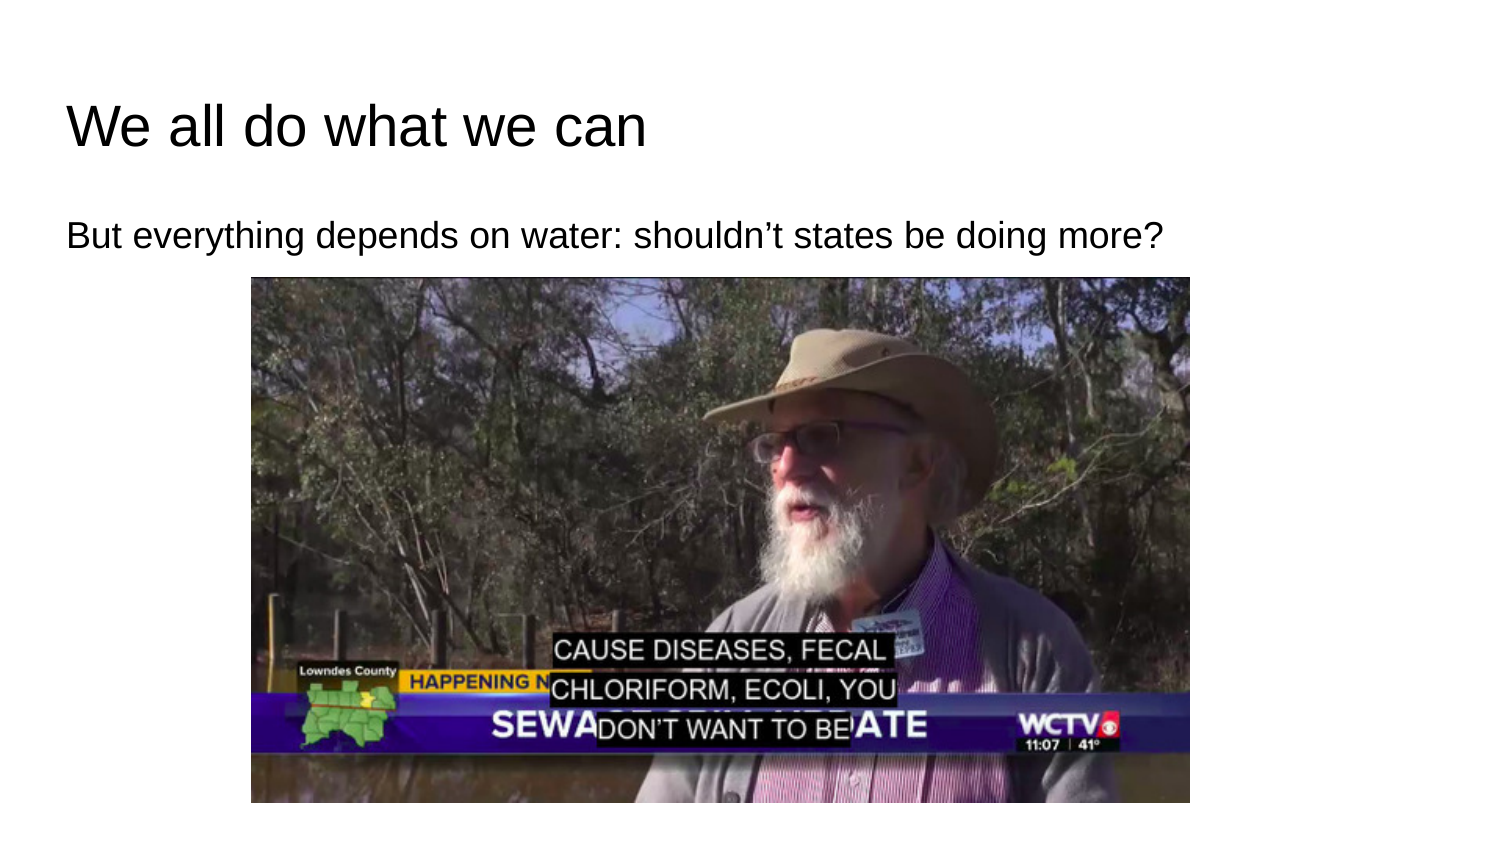

# We all do what we can
But everything depends on water: shouldn’t states be doing more?